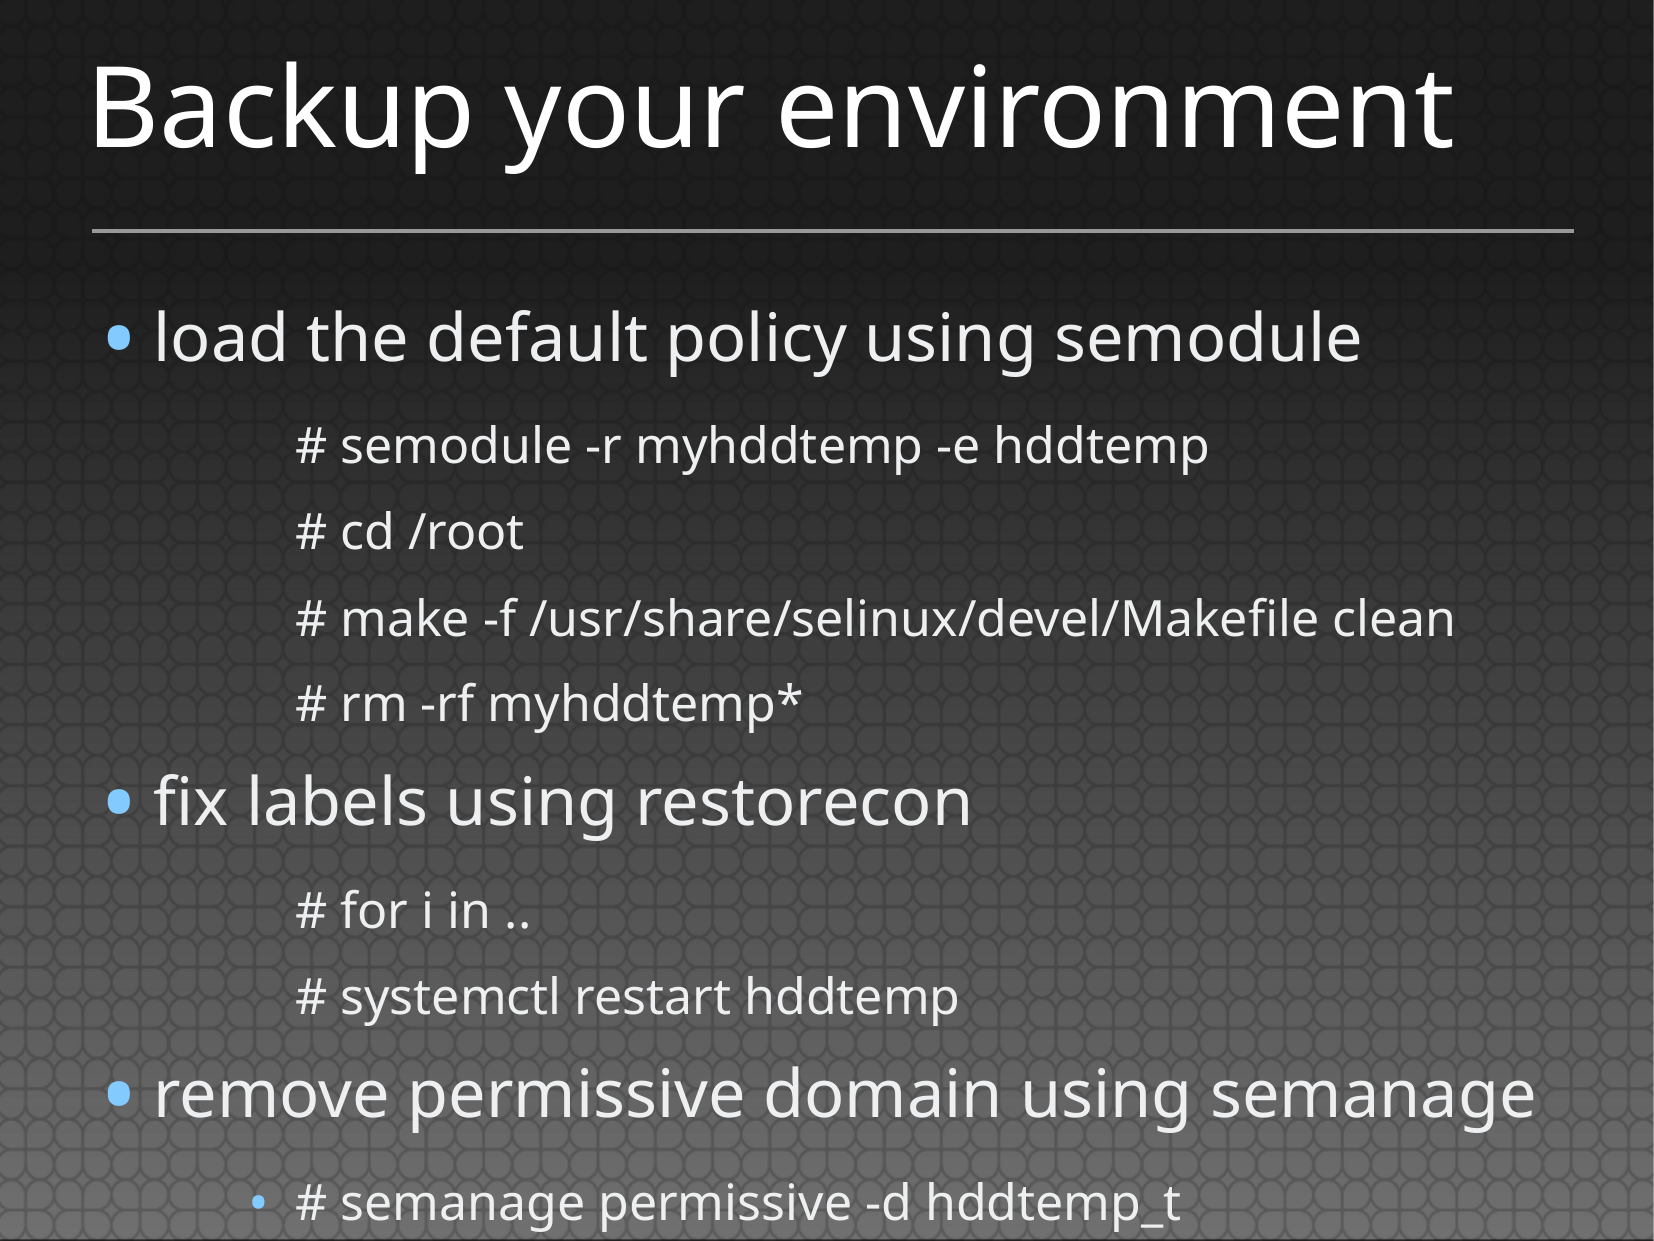

# Backup your environment
load the default policy using semodule
# semodule -r myhddtemp -e hddtemp
# cd /root
# make -f /usr/share/selinux/devel/Makefile clean
# rm -rf myhddtemp*
fix labels using restorecon
# for i in ..
# systemctl restart hddtemp
remove permissive domain using semanage
# semanage permissive -d hddtemp_t